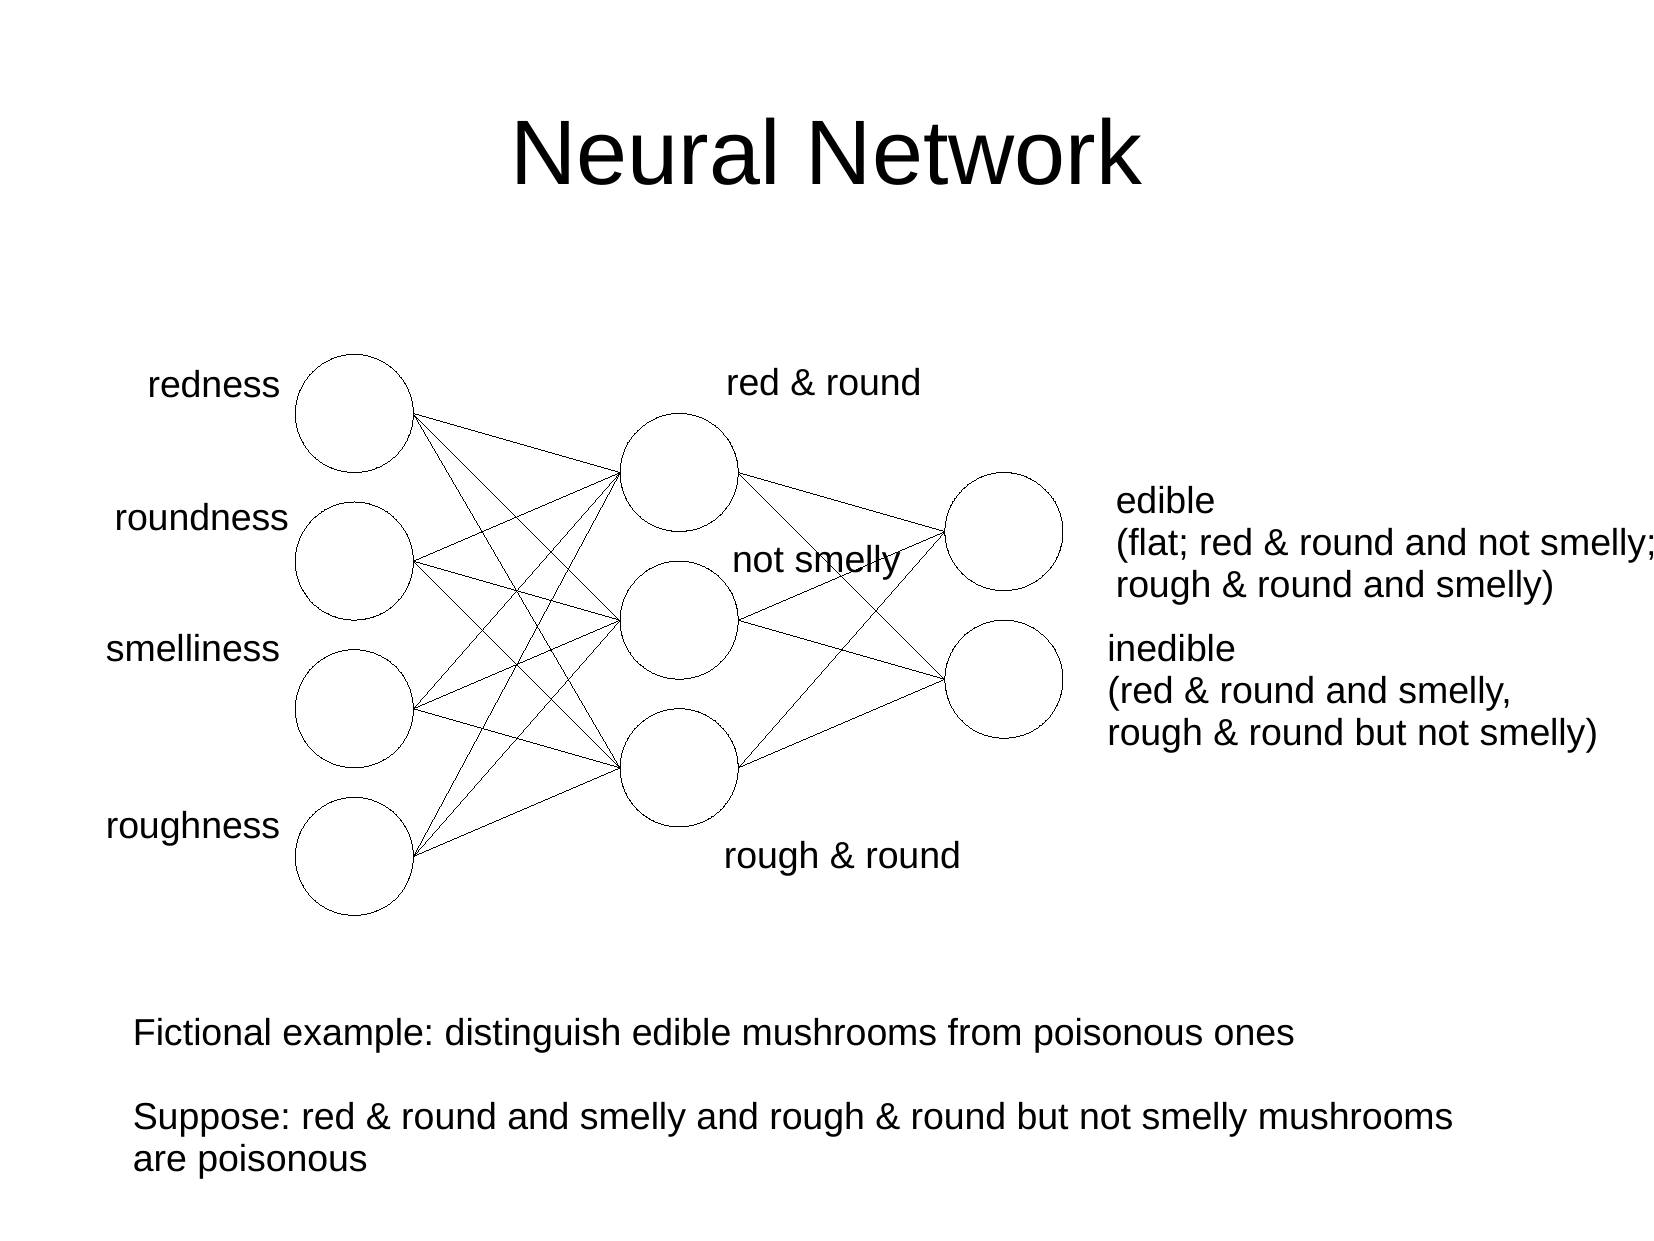

# Neural Network
red & round
redness
edible
(flat; red & round and not smelly;
rough & round and smelly)
roundness
not smelly
smelliness
inedible
(red & round and smelly,
rough & round but not smelly)
roughness
rough & round
Fictional example: distinguish edible mushrooms from poisonous ones
Suppose: red & round and smelly and rough & round but not smelly mushrooms are poisonous